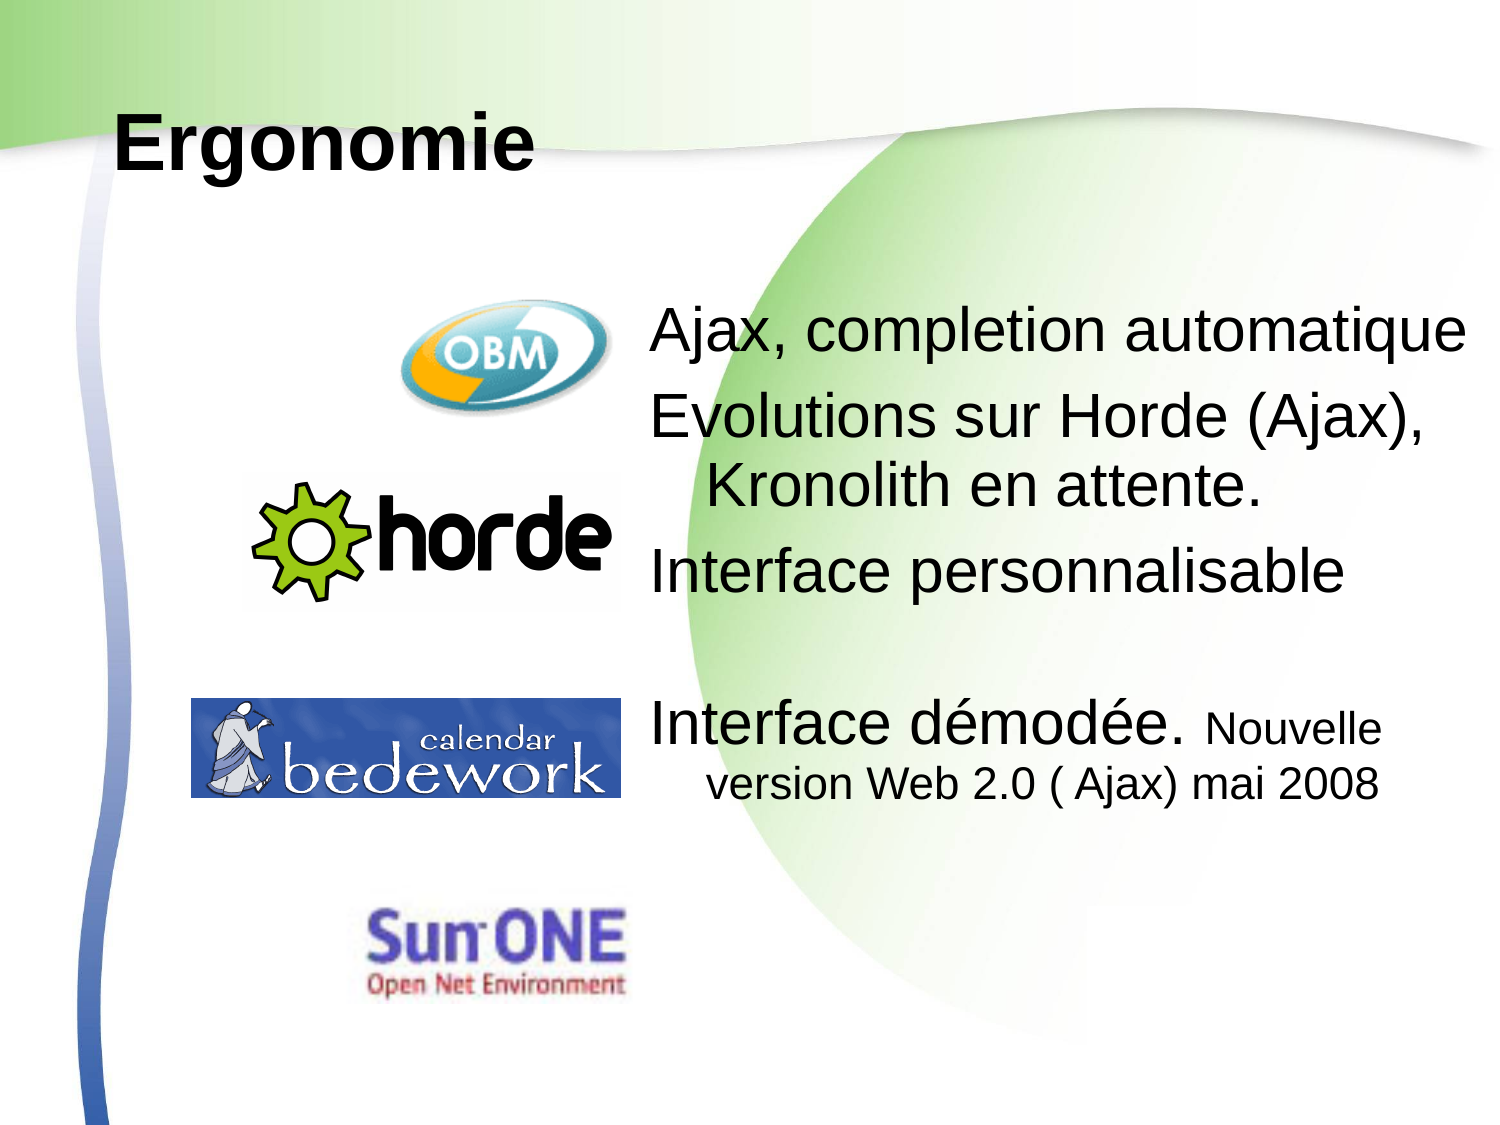

Ergonomie
Ajax, completion automatique
Evolutions sur Horde (Ajax), Kronolith en attente.
Interface personnalisable
Interface démodée. Nouvelle version Web 2.0 ( Ajax) mai 2008
#